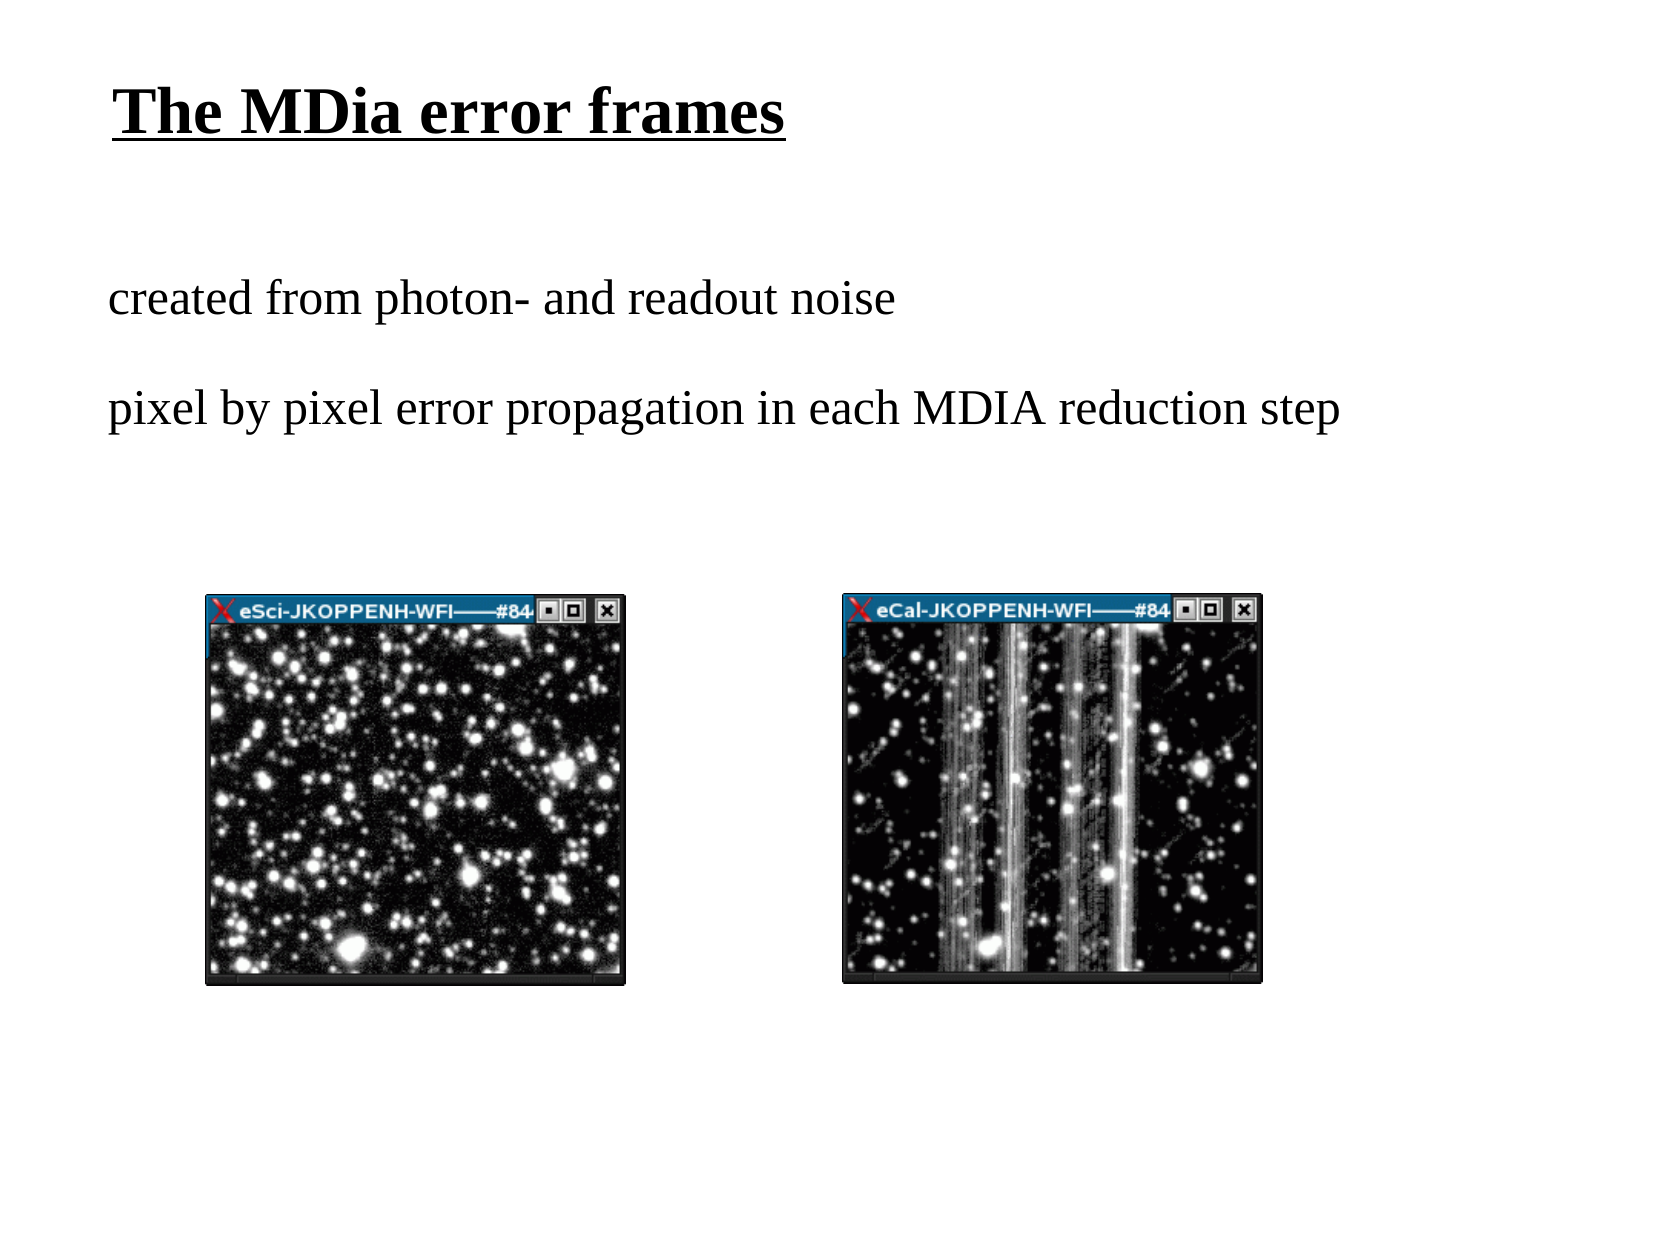

The MDia error frames
created from photon- and readout noise
pixel by pixel error propagation in each MDIA reduction step